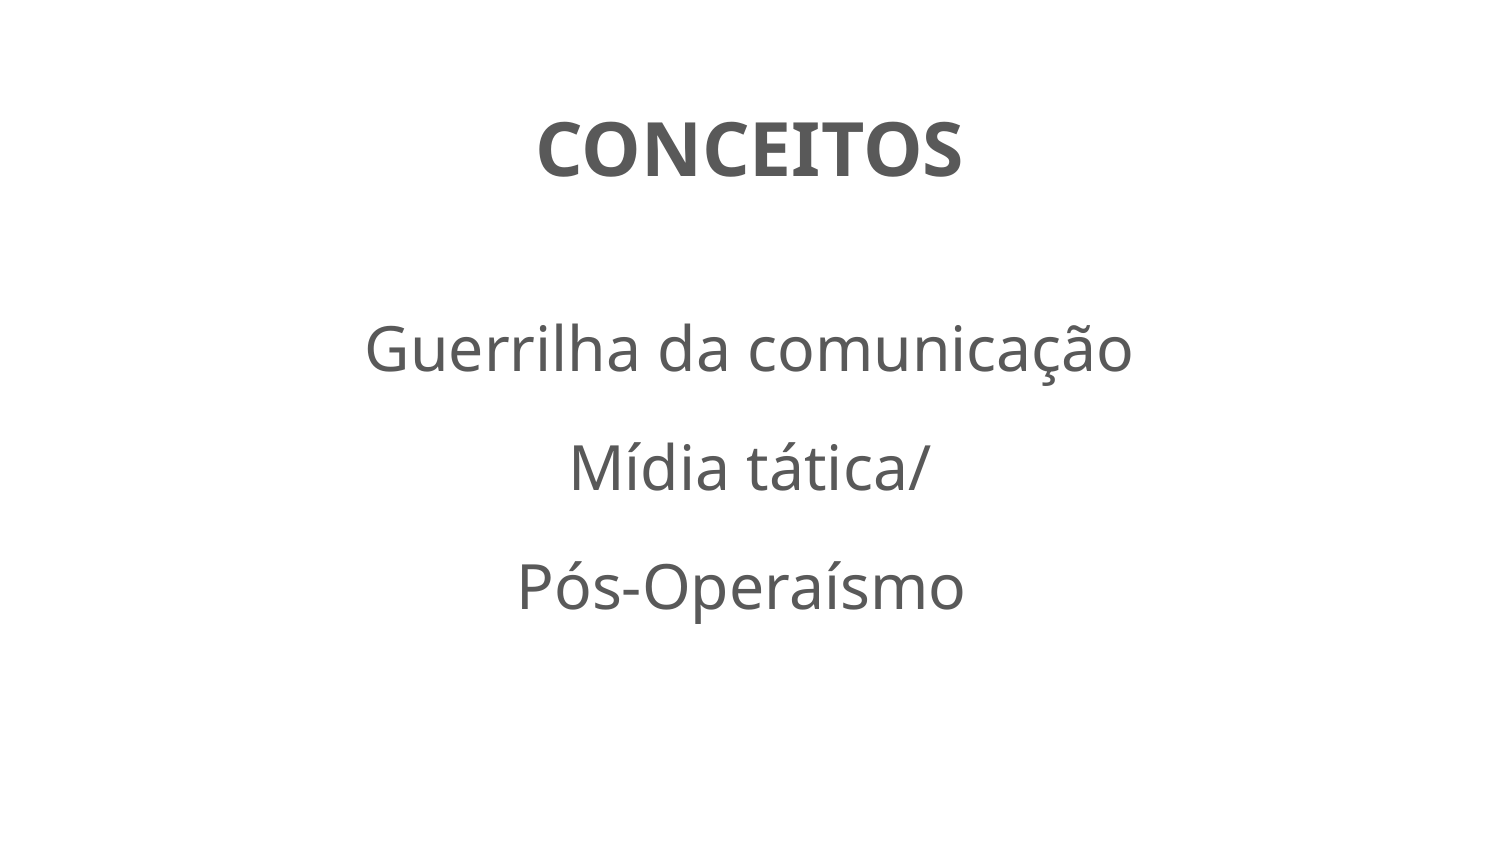

# CONCEITOS
Guerrilha da comunicação
Mídia tática/
Pós-Operaísmo